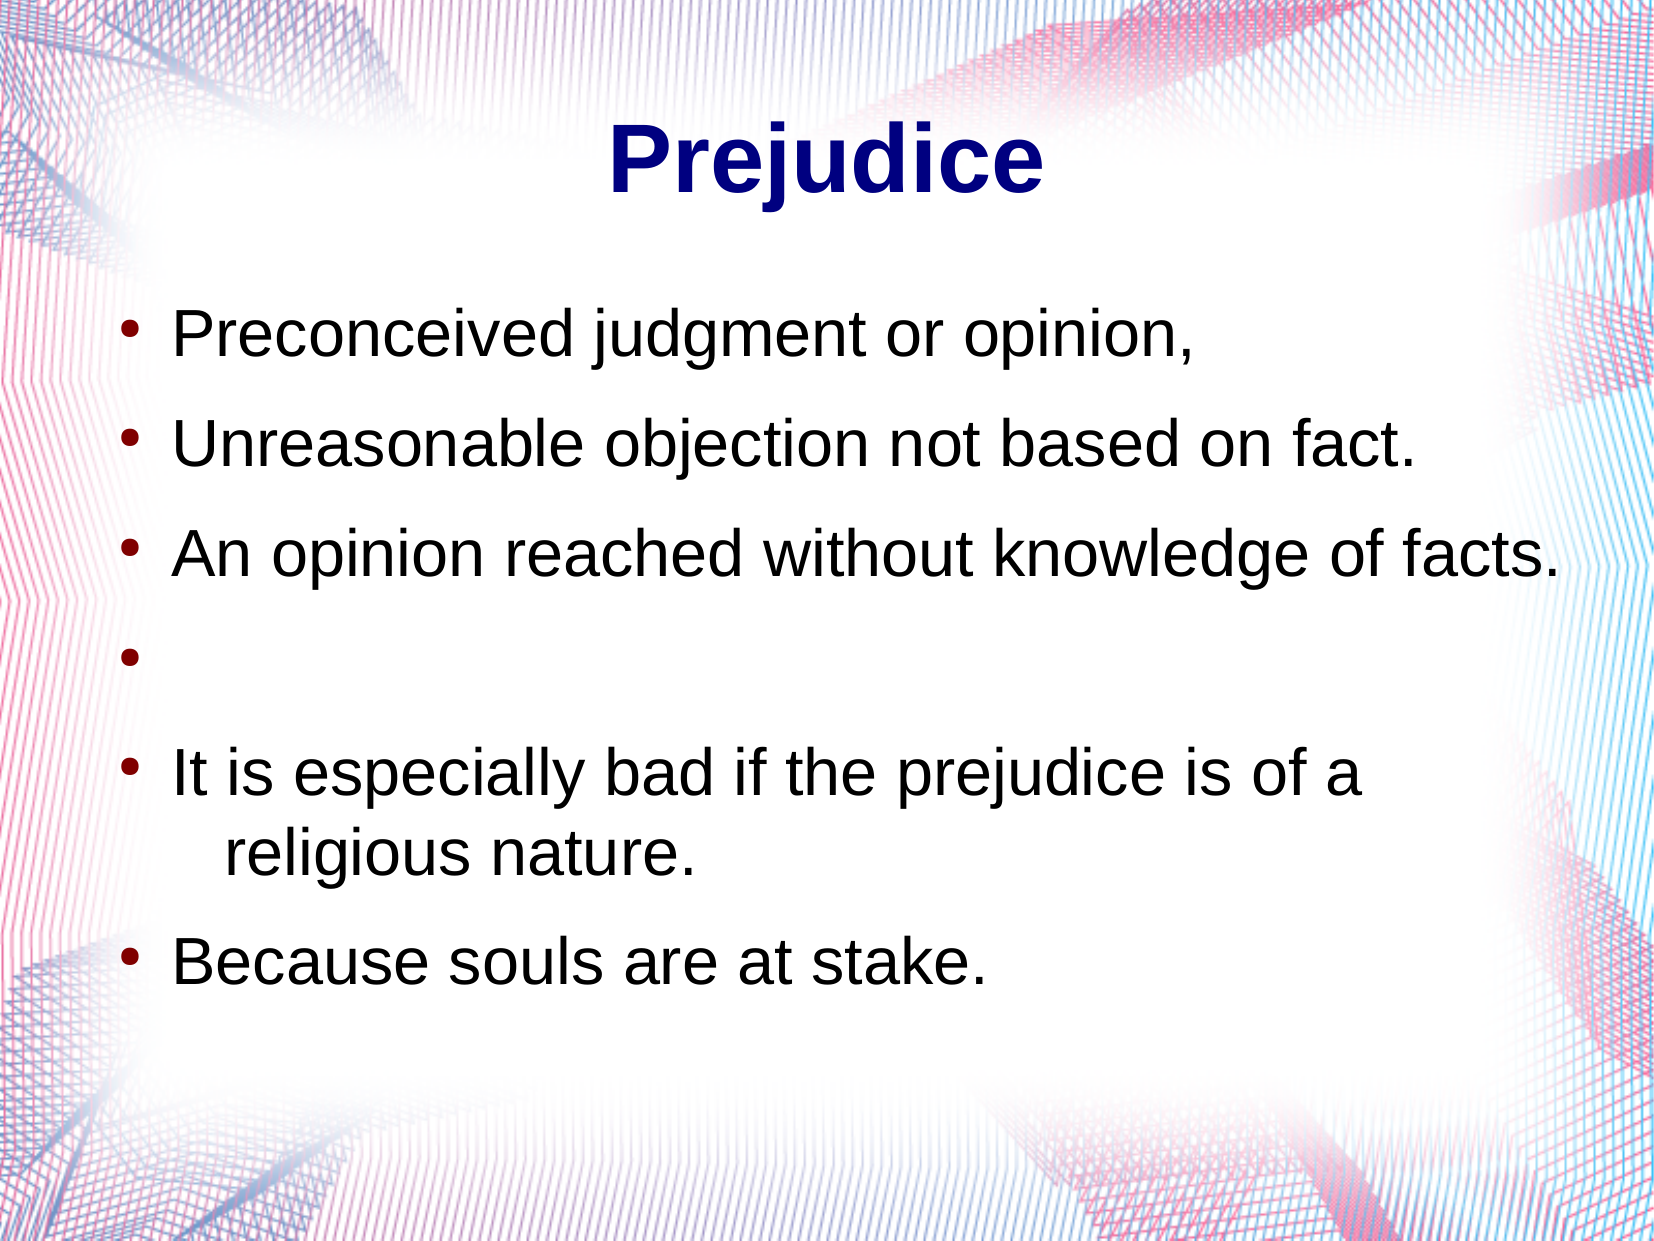

# Prejudice
Preconceived judgment or opinion,
Unreasonable objection not based on fact.
An opinion reached without knowledge of facts.
It is especially bad if the prejudice is of a religious nature.
Because souls are at stake.